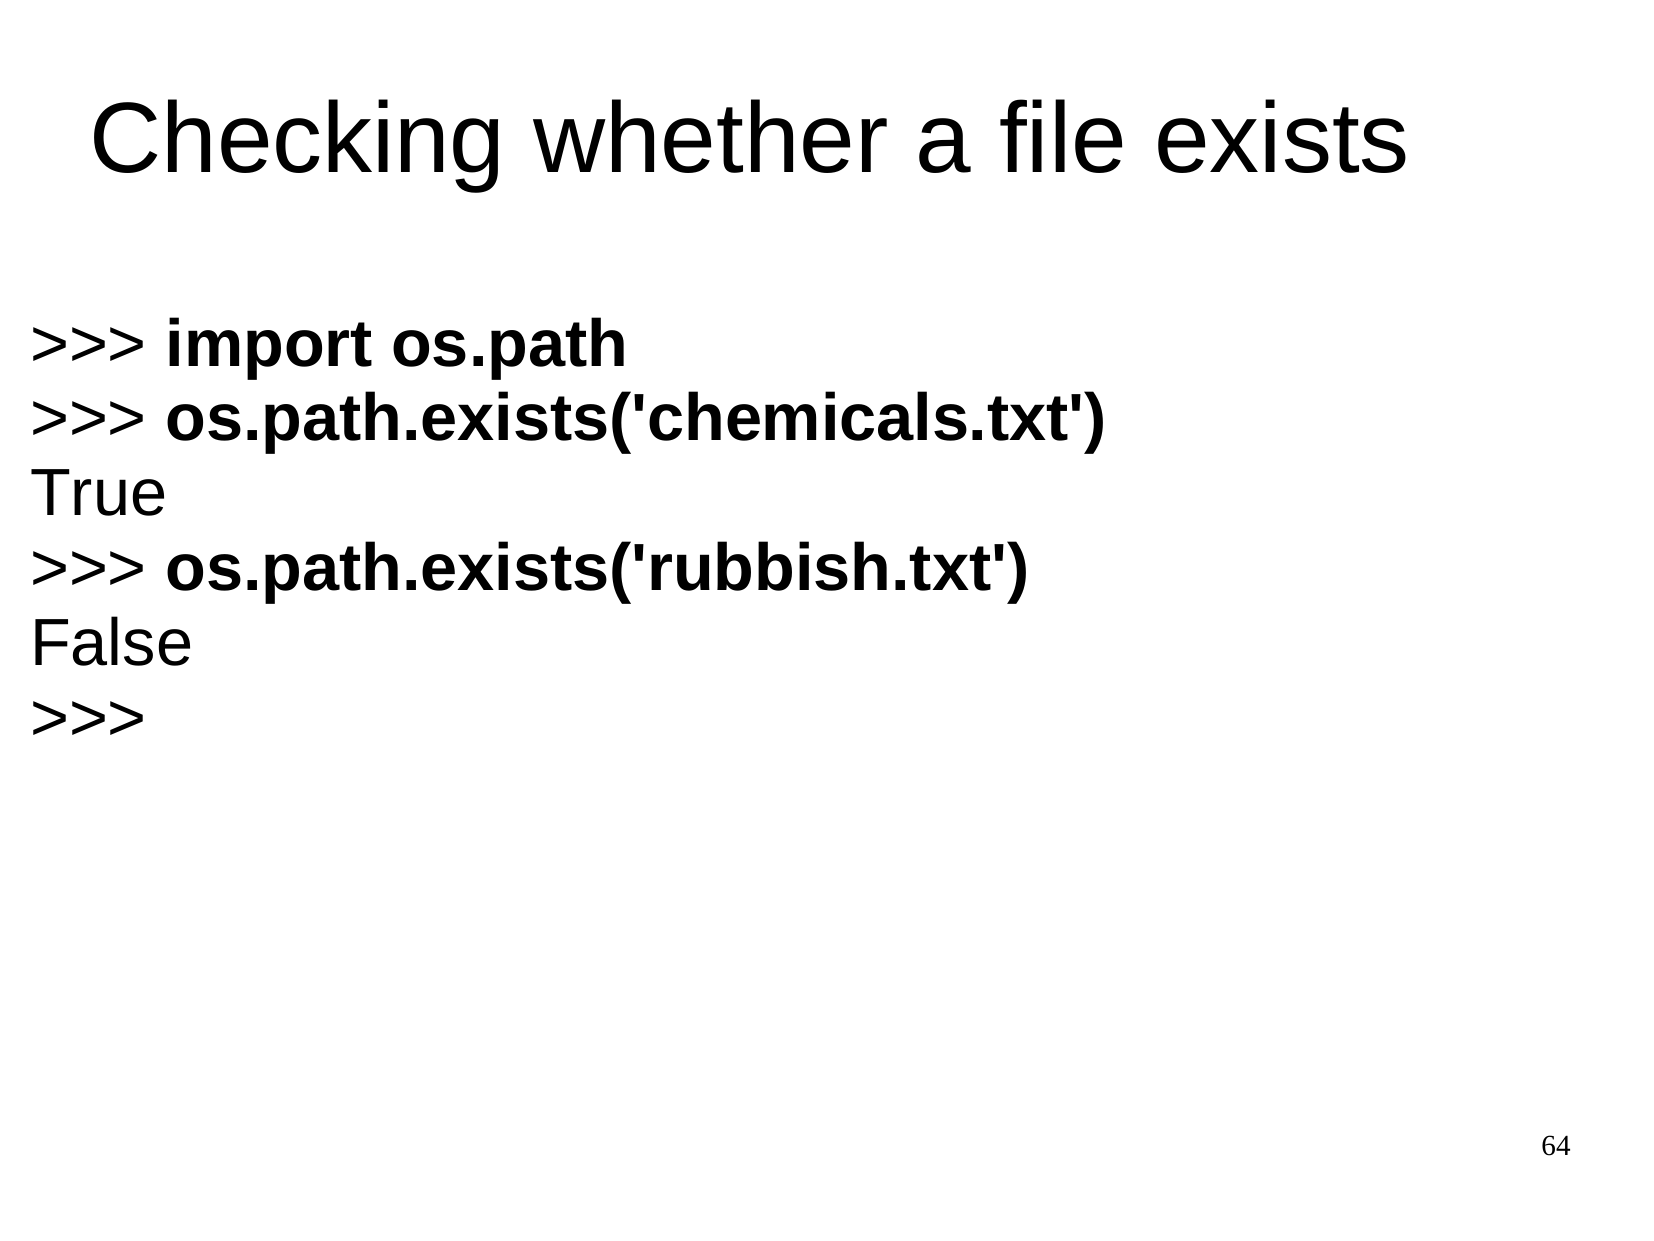

Checking whether a file exists
>>> import os.path
>>> os.path.exists('chemicals.txt')
True
>>> os.path.exists('rubbish.txt')
False
>>>
64